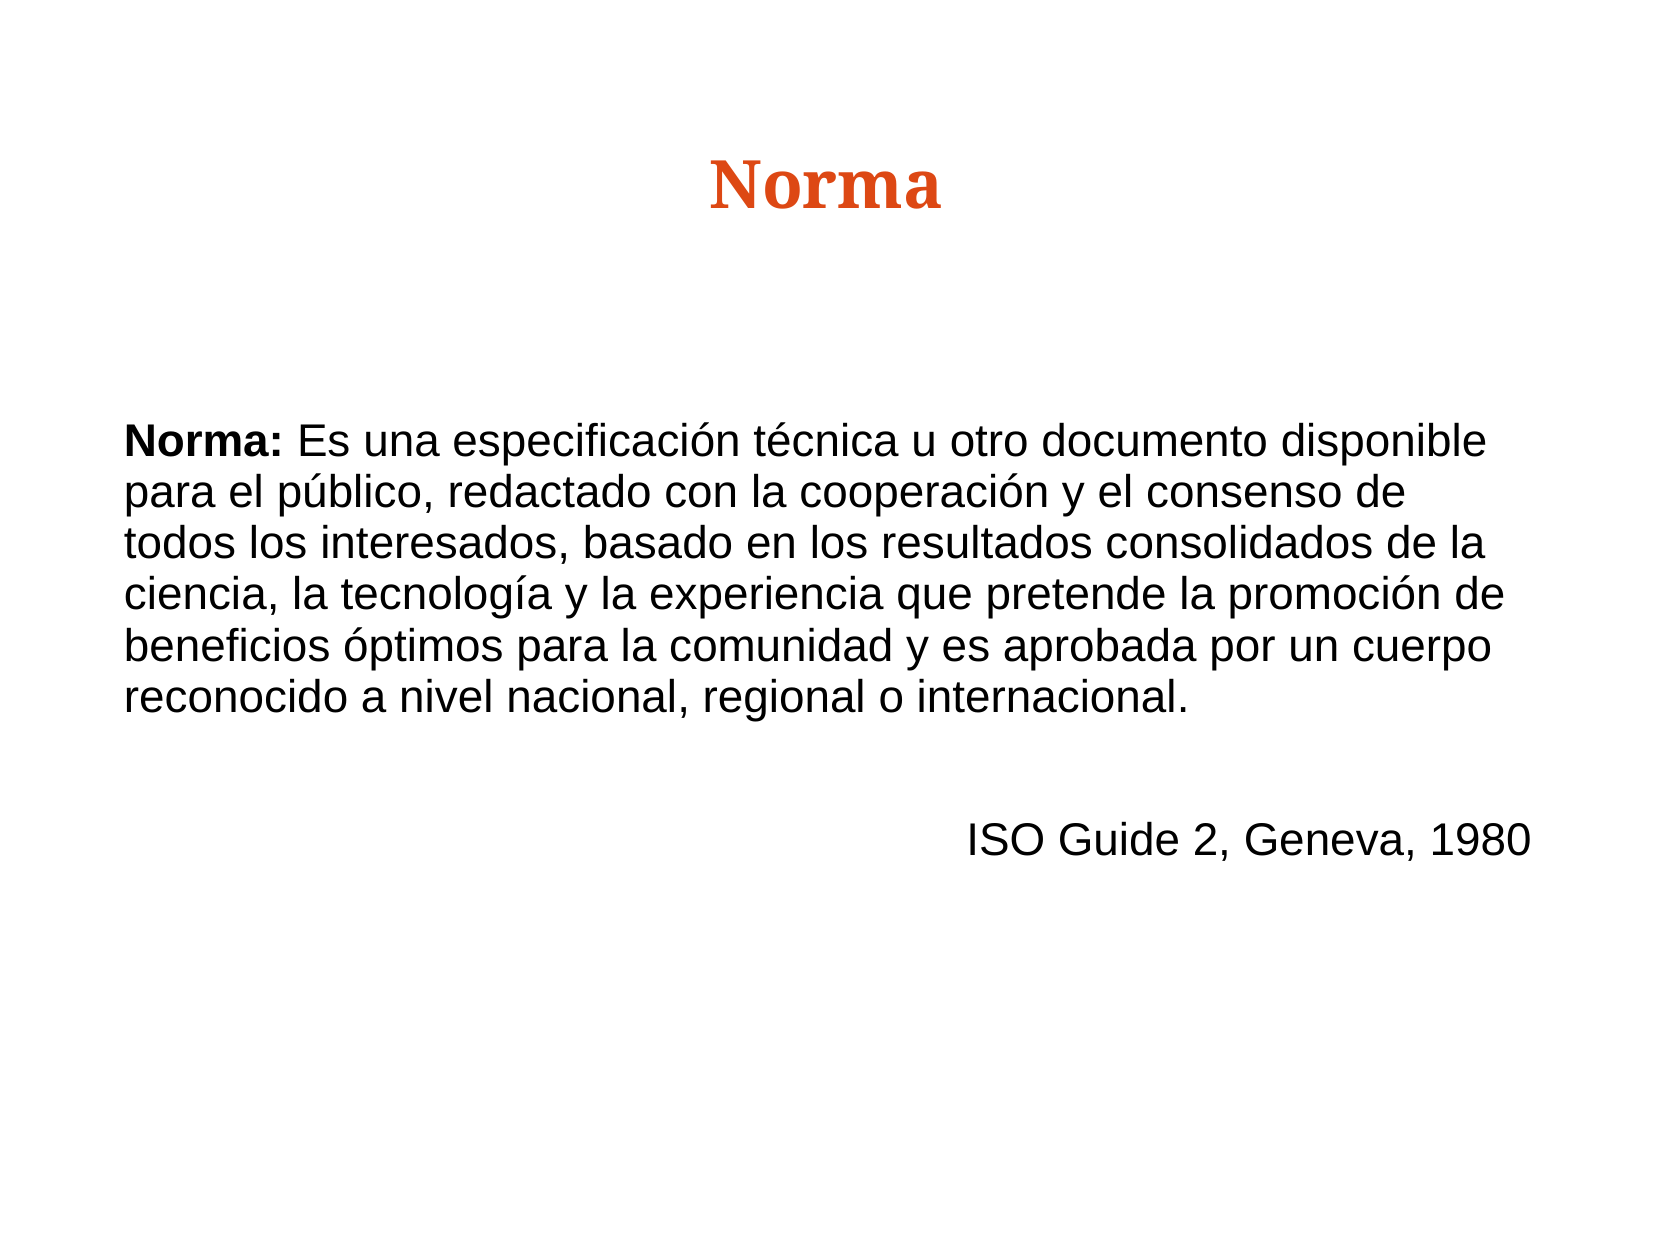

# Norma
Norma: Es una especificación técnica u otro documento disponible para el público, redactado con la cooperación y el consenso de todos los interesados, basado en los resultados consolidados de la ciencia, la tecnología y la experiencia que pretende la promoción de beneficios óptimos para la comunidad y es aprobada por un cuerpo reconocido a nivel nacional, regional o internacional.
ISO Guide 2, Geneva, 1980